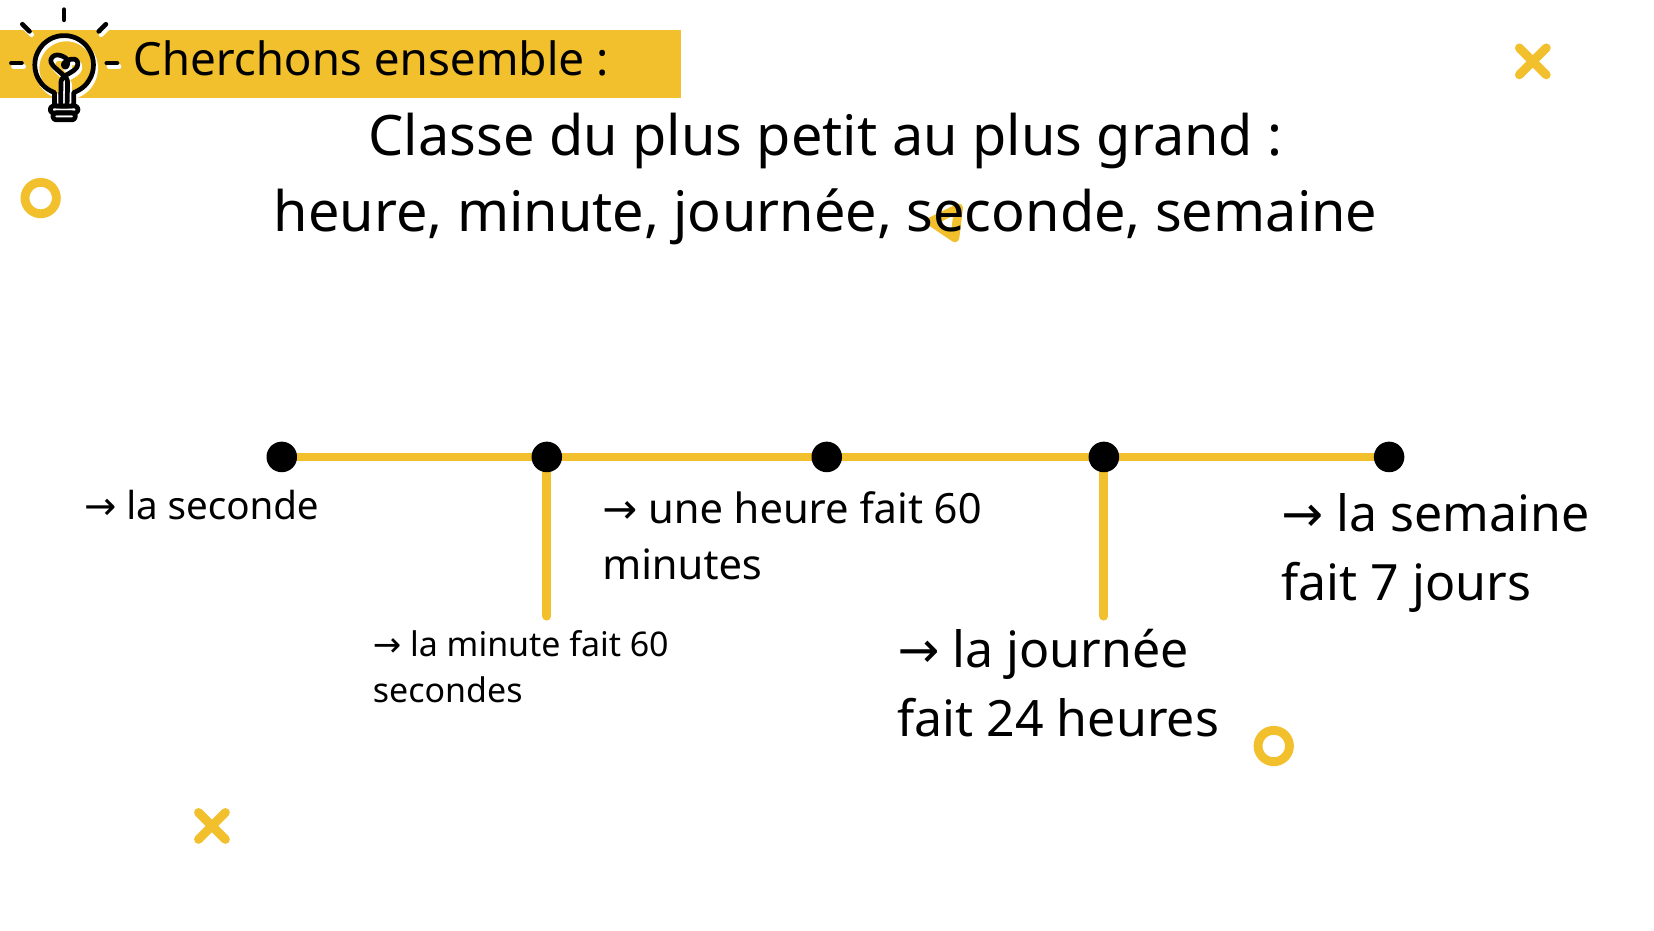

Cherchons ensemble :
# Classe du plus petit au plus grand : heure, minute, journée, seconde, semaine
→ la seconde
→ une heure fait 60 minutes
→ la semaine fait 7 jours
→ la journée fait 24 heures
→ la minute fait 60 secondes